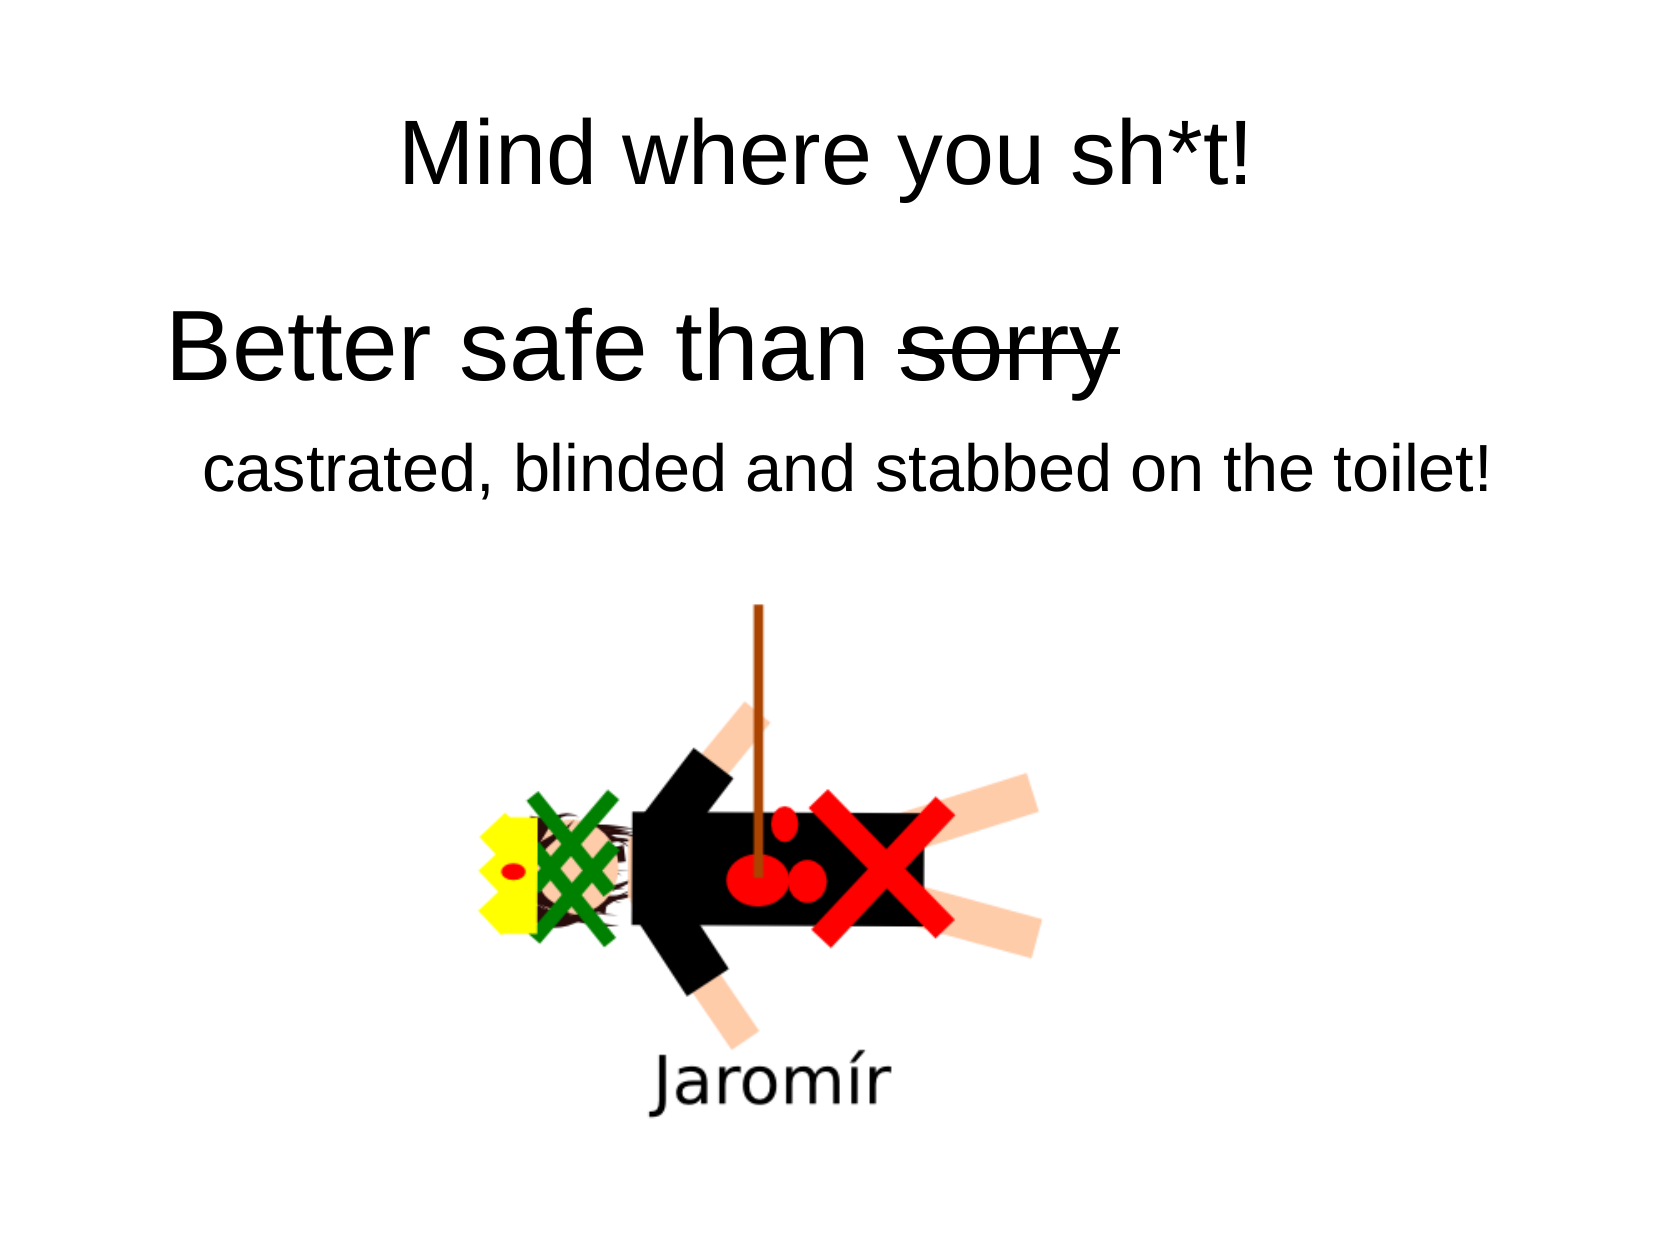

# Mind where you sh*t!
Better safe than sorry
 castrated, blinded and stabbed on the toilet!